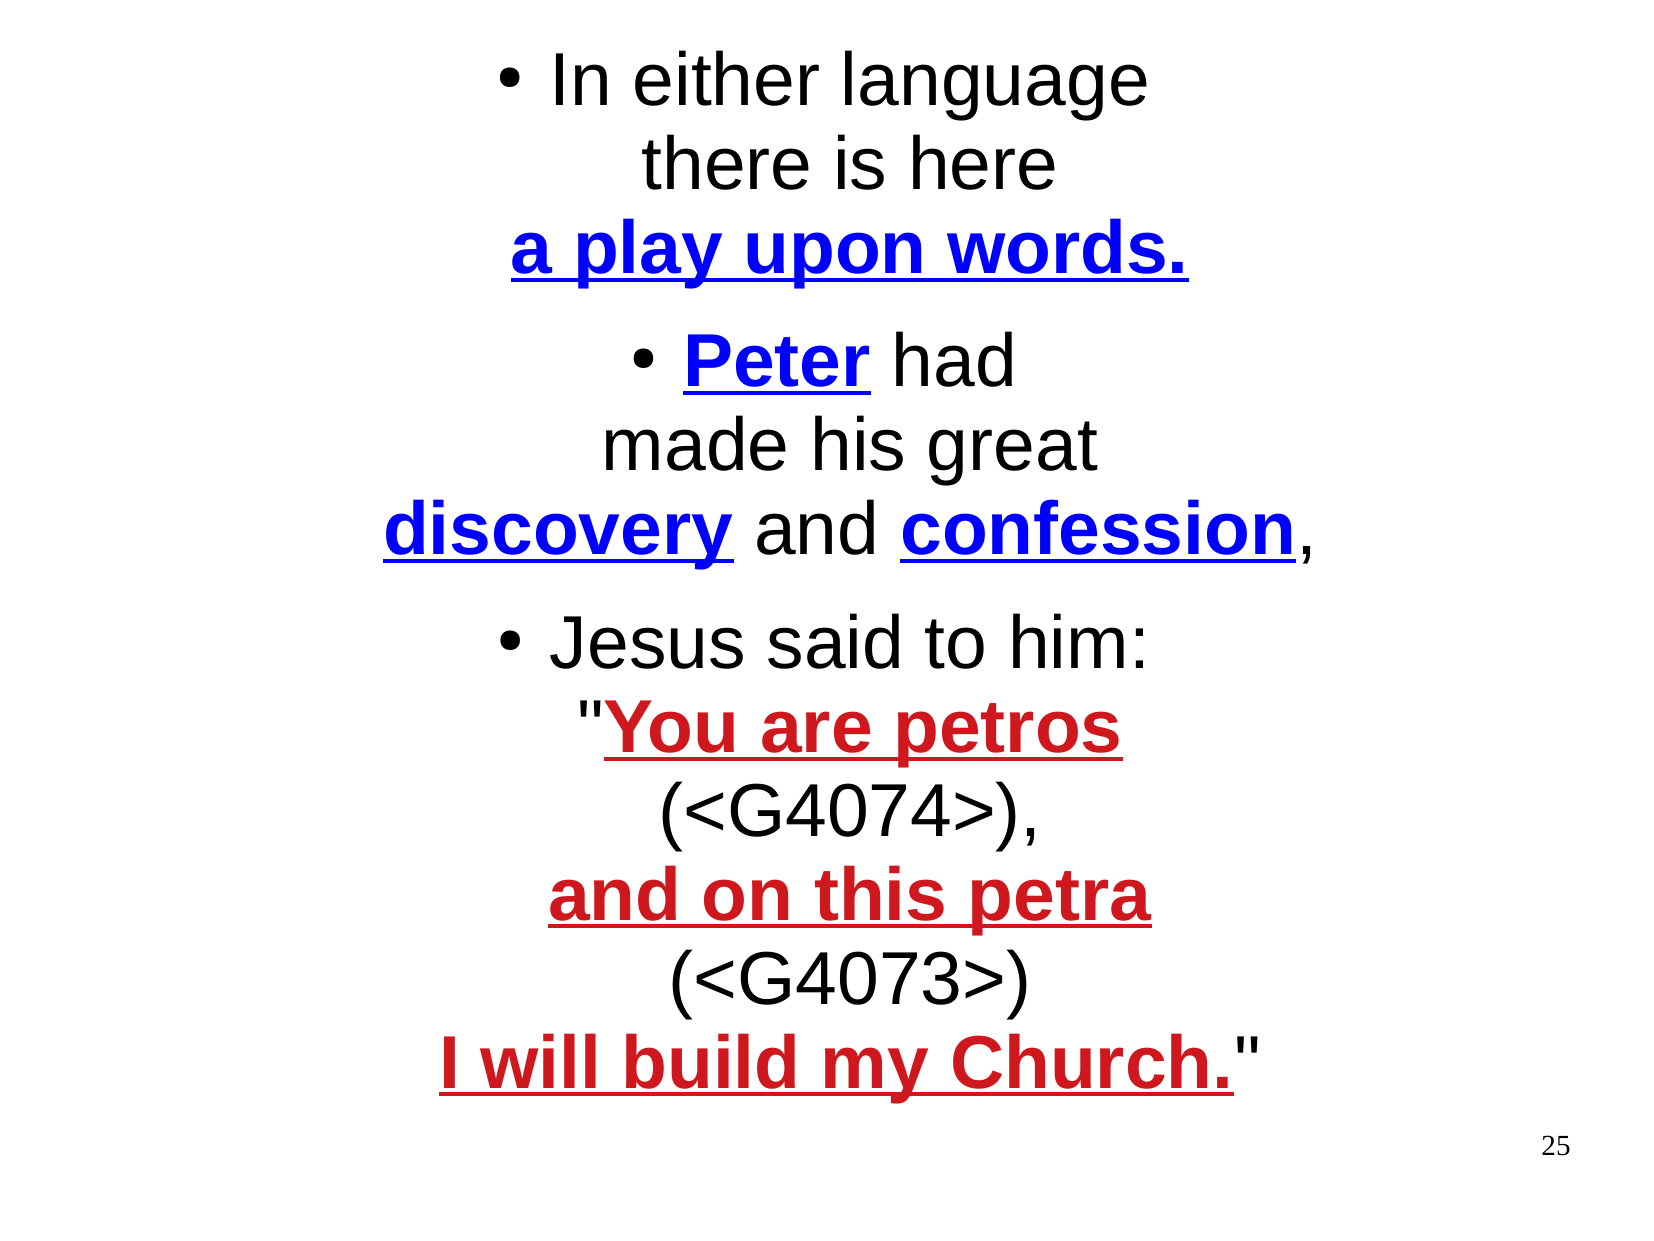

# In either language there is here a play upon words.
Peter had
made his great
discovery and confession,
Jesus said to him:
"You are petros
(<G4074>),
and on this petra
(<G4073>)
I will build my Church."
25